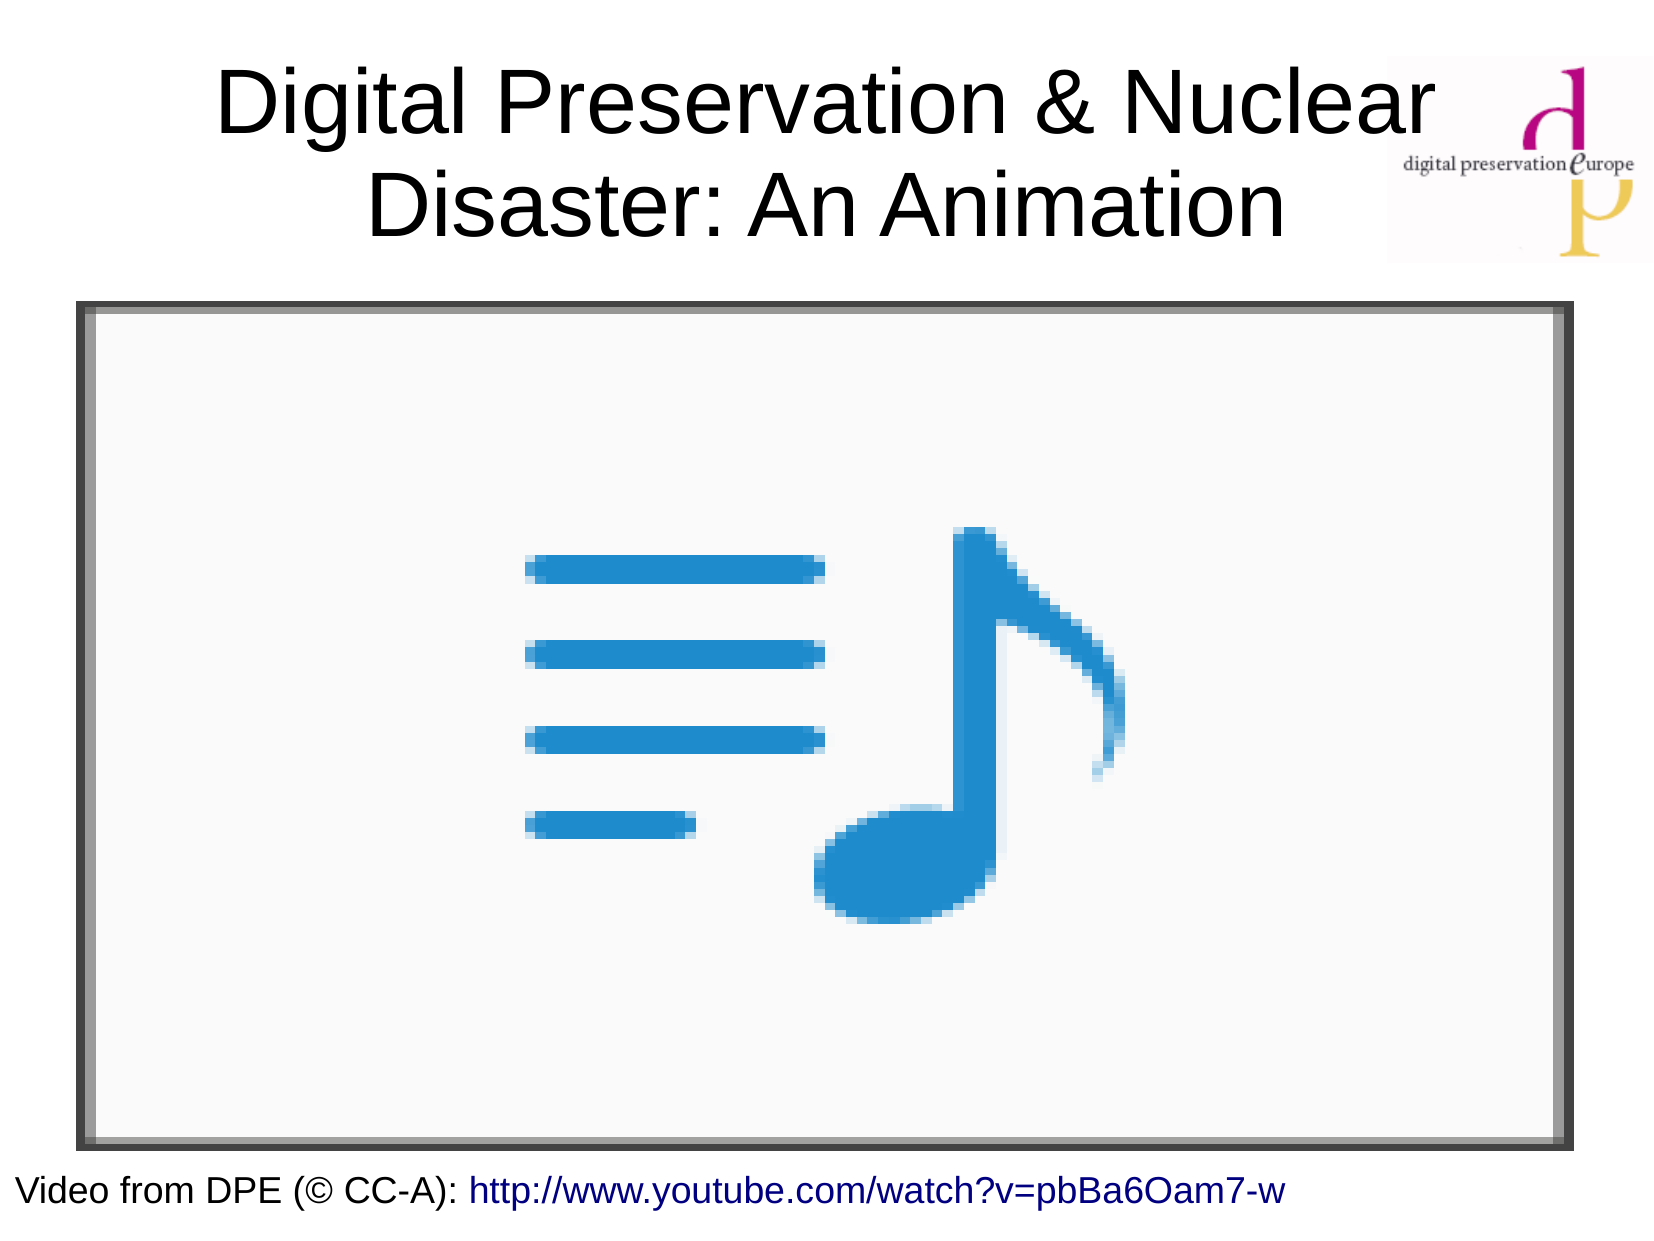

# Digital Preservation & Nuclear Disaster: An Animation
Video from DPE (© CC-A): http://www.youtube.com/watch?v=pbBa6Oam7-w